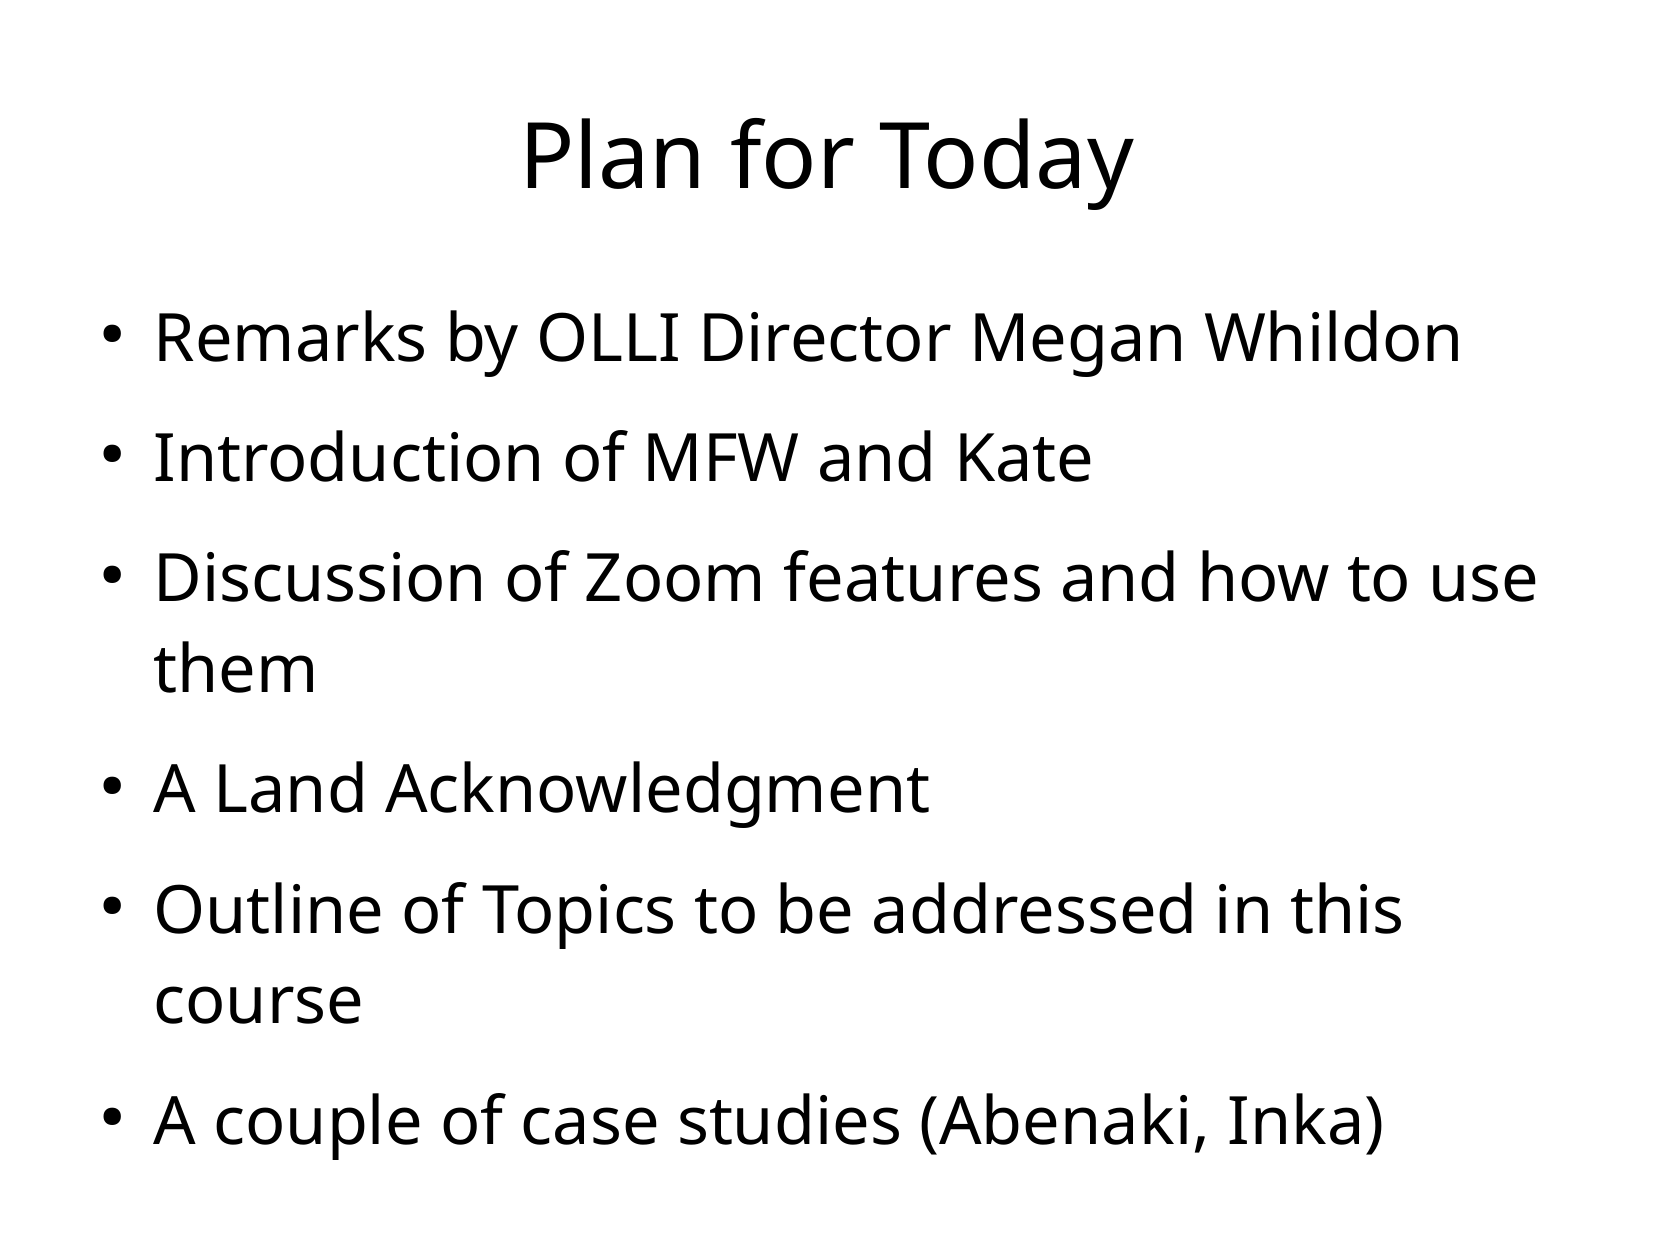

# Plan for Today
Remarks by OLLI Director Megan Whildon
Introduction of MFW and Kate
Discussion of Zoom features and how to use them
A Land Acknowledgment
Outline of Topics to be addressed in this course
A couple of case studies (Abenaki, Inka)